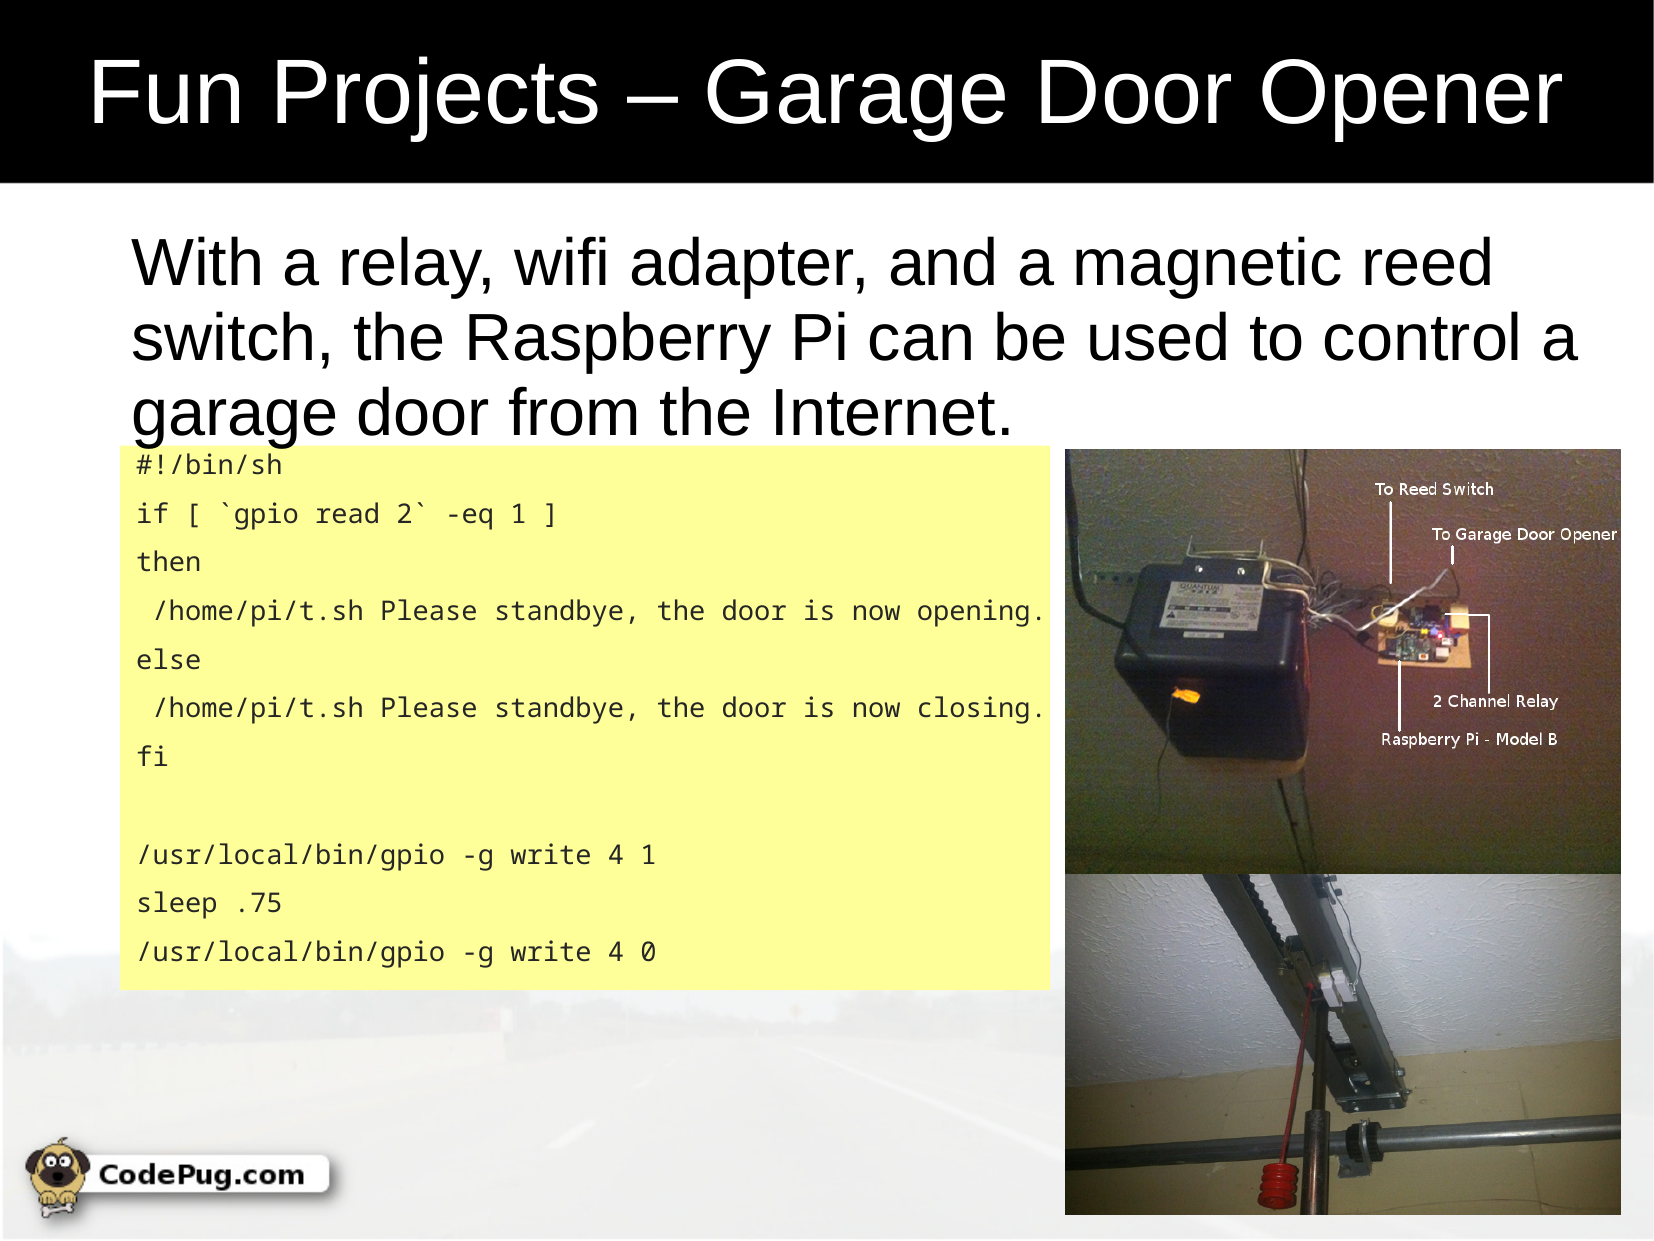

# Fun Projects – Garage Door Opener
With a relay, wifi adapter, and a magnetic reed switch, the Raspberry Pi can be used to control a garage door from the Internet.
 #!/bin/sh
 if [ `gpio read 2` -eq 1 ]
 then
 /home/pi/t.sh Please standbye, the door is now opening.
 else
 /home/pi/t.sh Please standbye, the door is now closing.
 fi
 /usr/local/bin/gpio -g write 4 1
 sleep .75
 /usr/local/bin/gpio -g write 4 0